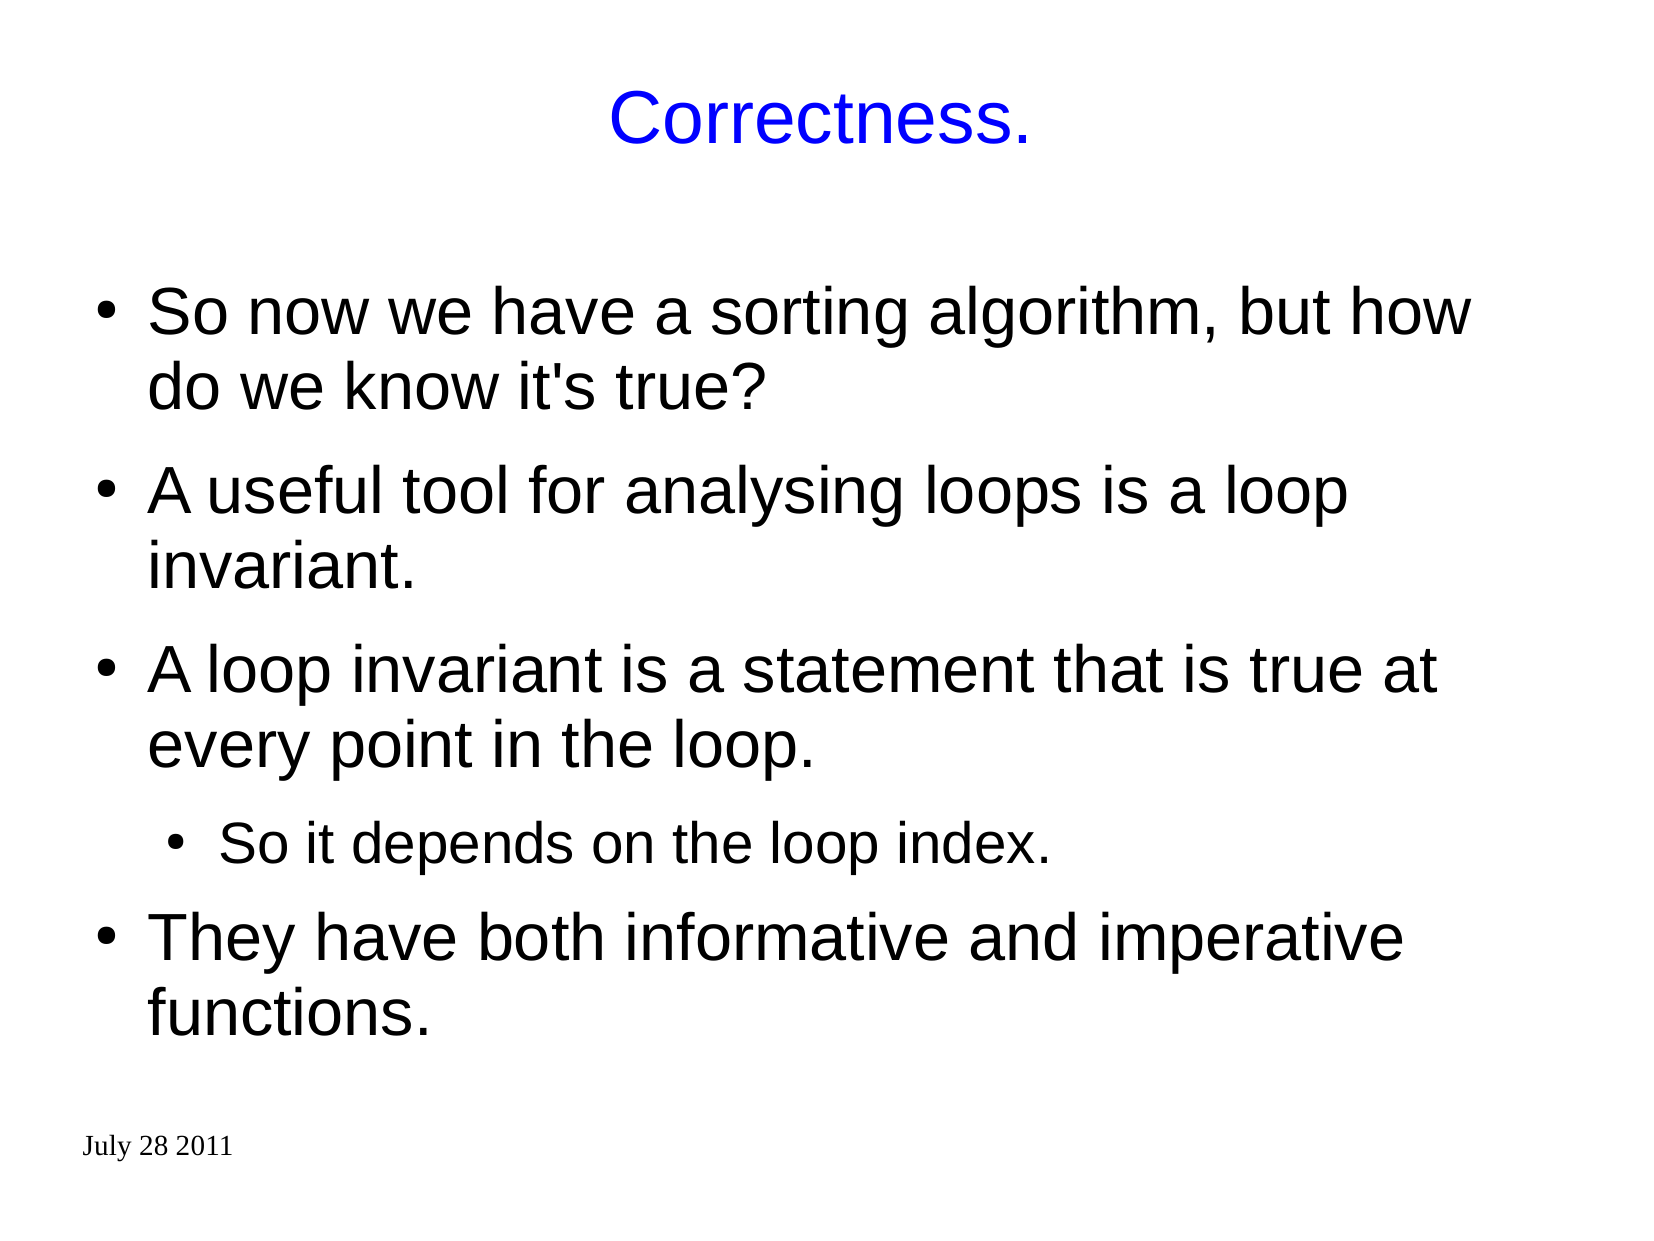

# Correctness.
So now we have a sorting algorithm, but how do we know it's true?
A useful tool for analysing loops is a loop invariant.
A loop invariant is a statement that is true at every point in the loop.
So it depends on the loop index.
They have both informative and imperative functions.
July 28 2011